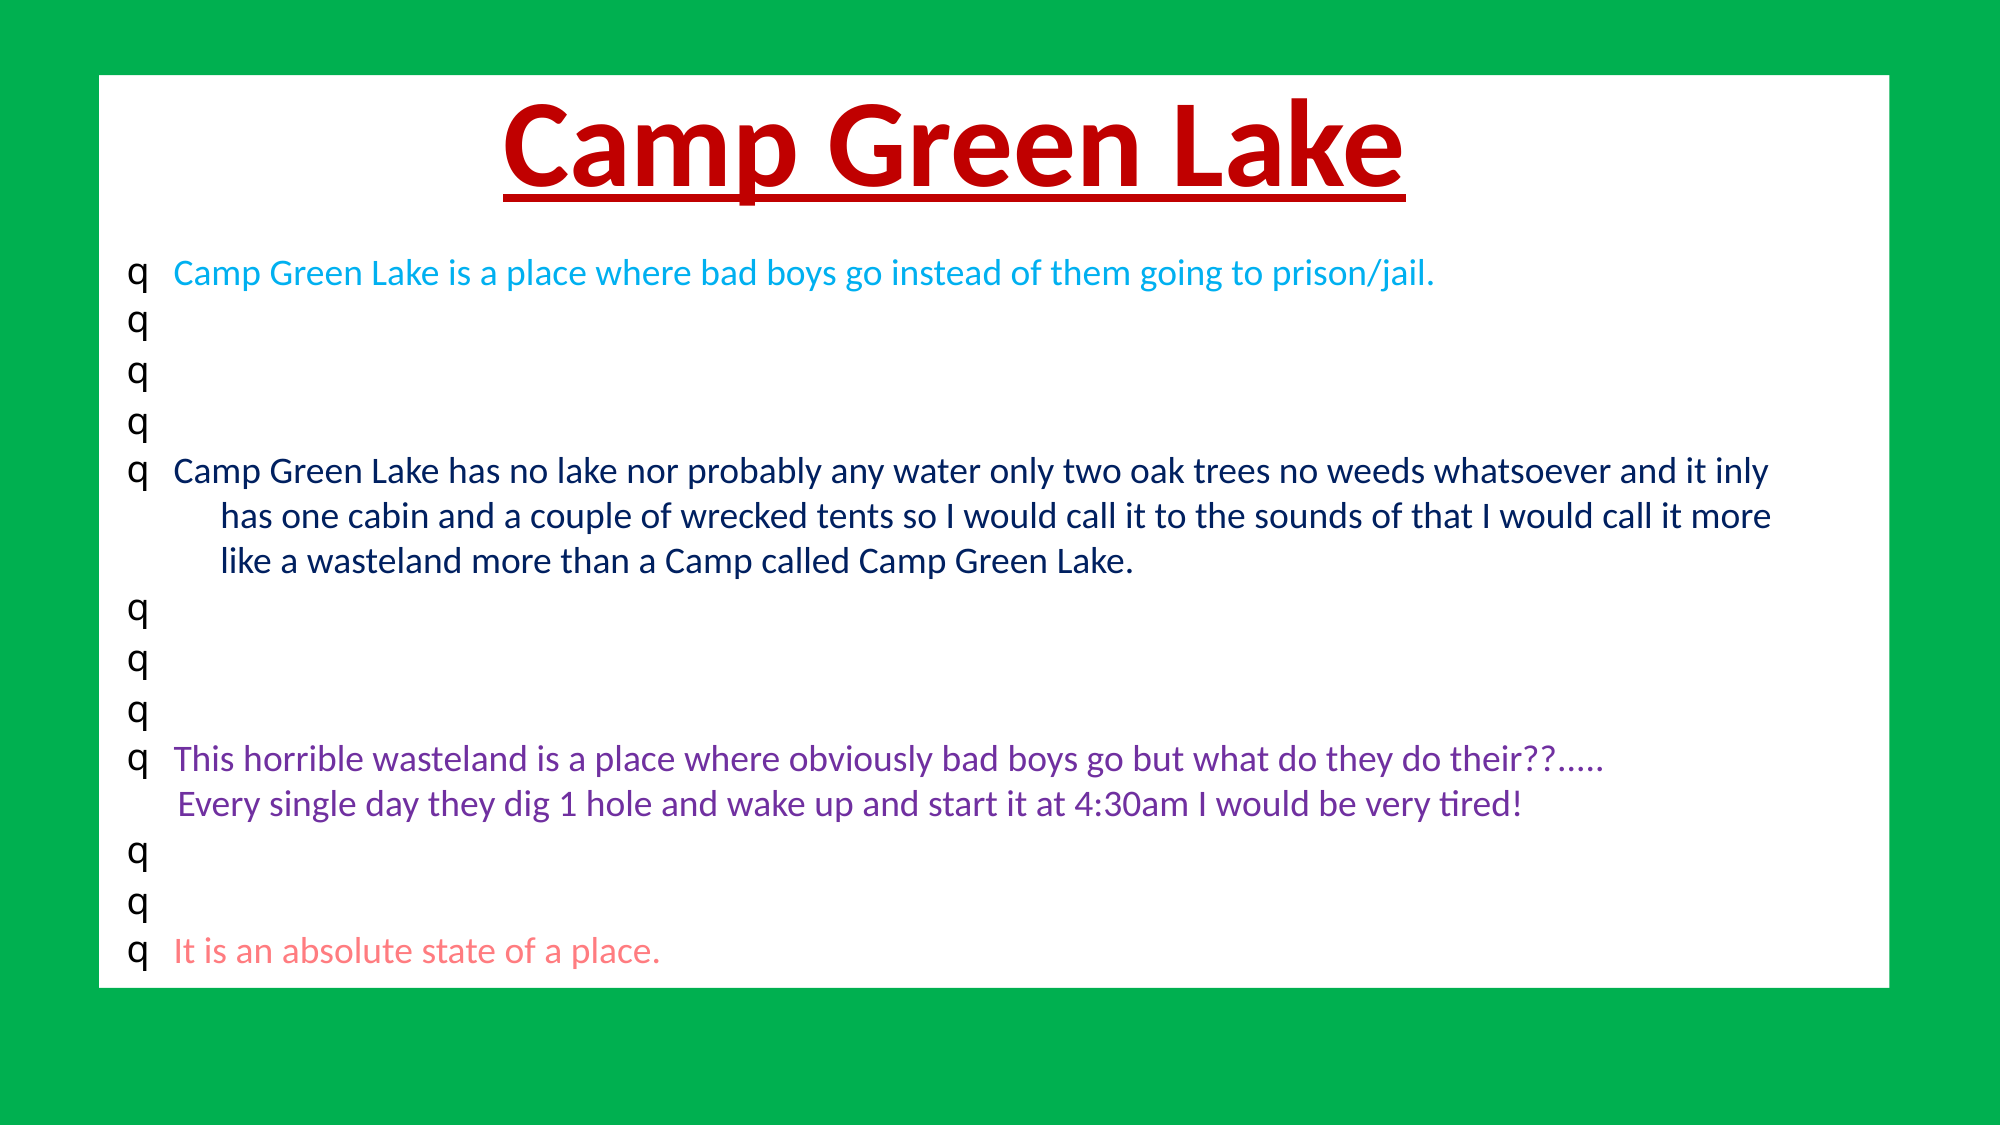

Camp Green Lake
Camp Green Lake is a place where bad boys go instead of them going to prison/jail.
Camp Green Lake has no lake nor probably any water only two oak trees no weeds whatsoever and it inly has one cabin and a couple of wrecked tents so I would call it to the sounds of that I would call it more like a wasteland more than a Camp called Camp Green Lake.
This horrible wasteland is a place where obviously bad boys go but what do they do their??.....
 Every single day they dig 1 hole and wake up and start it at 4:30am I would be very tired!
It is an absolute state of a place.